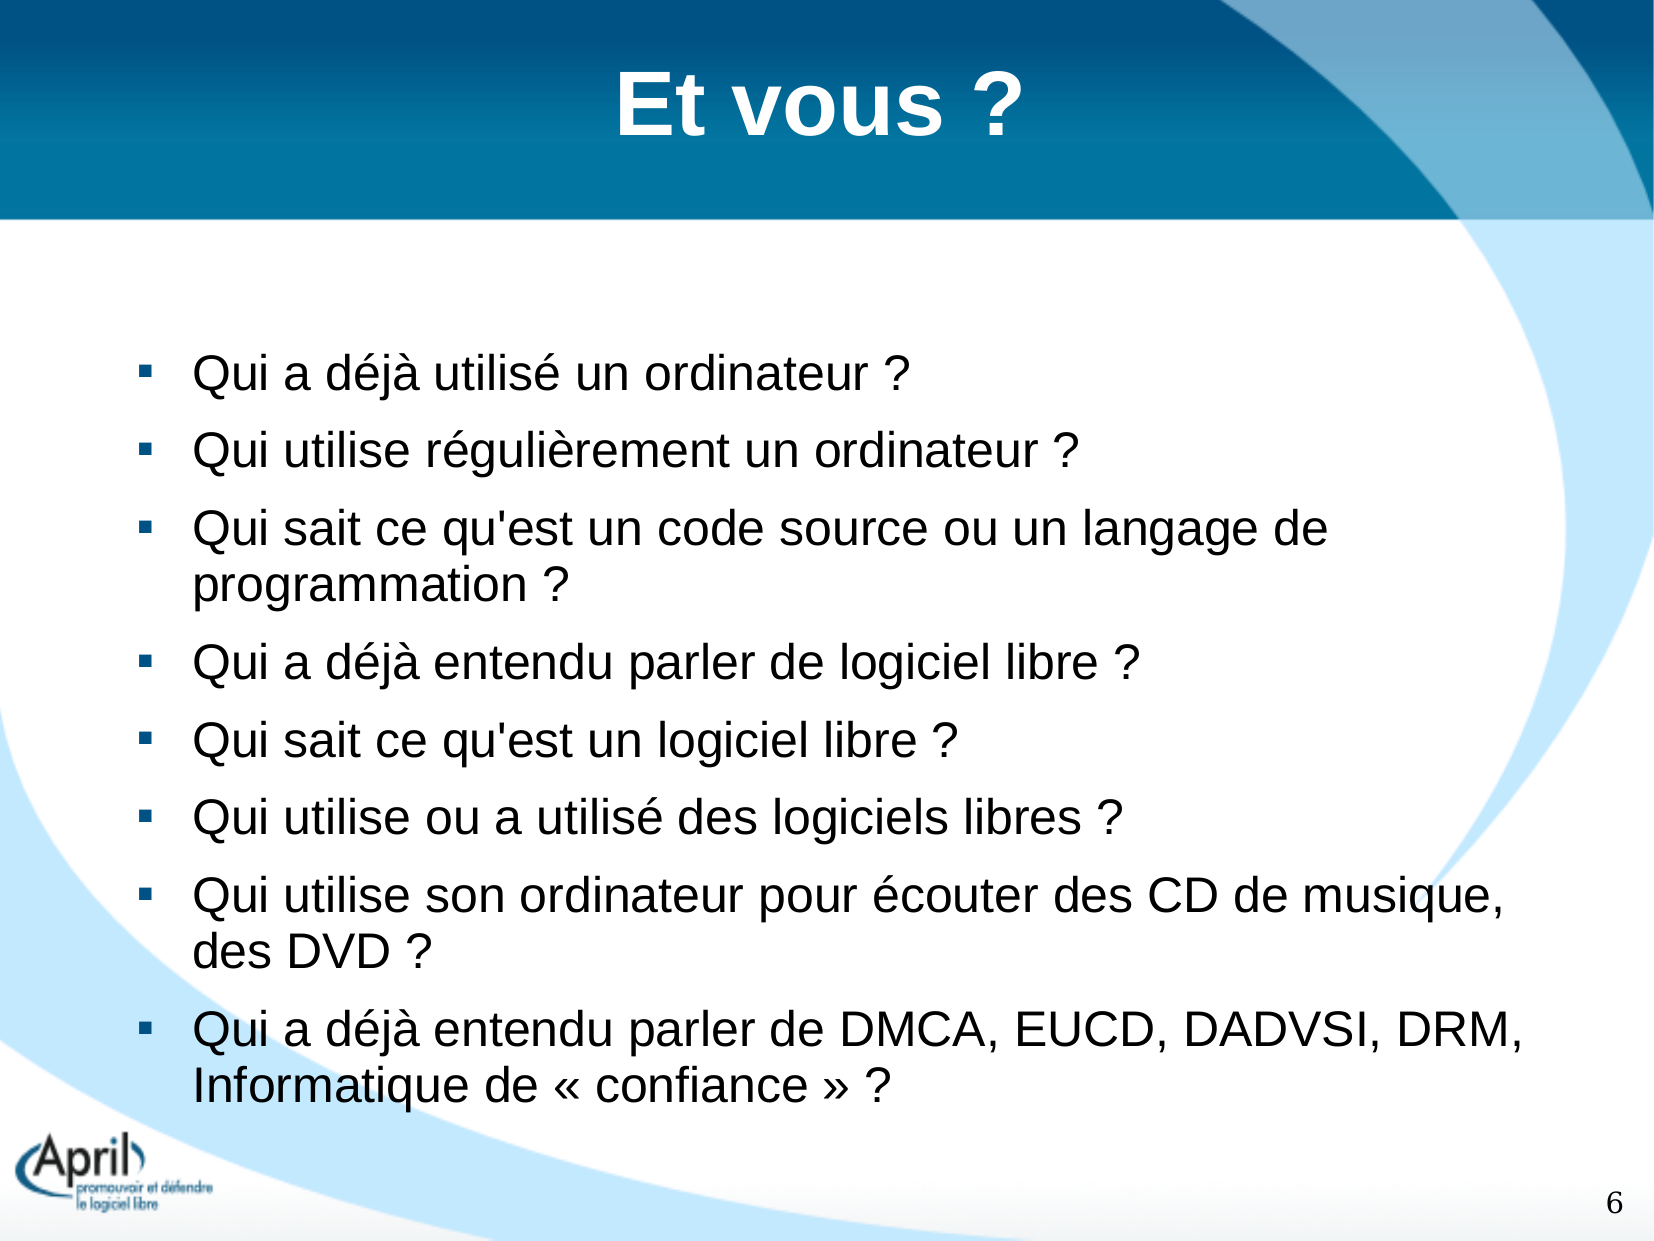

# Et vous ?
Qui a déjà utilisé un ordinateur ?
Qui utilise régulièrement un ordinateur ?
Qui sait ce qu'est un code source ou un langage de programmation ?
Qui a déjà entendu parler de logiciel libre ?
Qui sait ce qu'est un logiciel libre ?
Qui utilise ou a utilisé des logiciels libres ?
Qui utilise son ordinateur pour écouter des CD de musique, des DVD ?
Qui a déjà entendu parler de DMCA, EUCD, DADVSI, DRM, Informatique de « confiance » ?
6